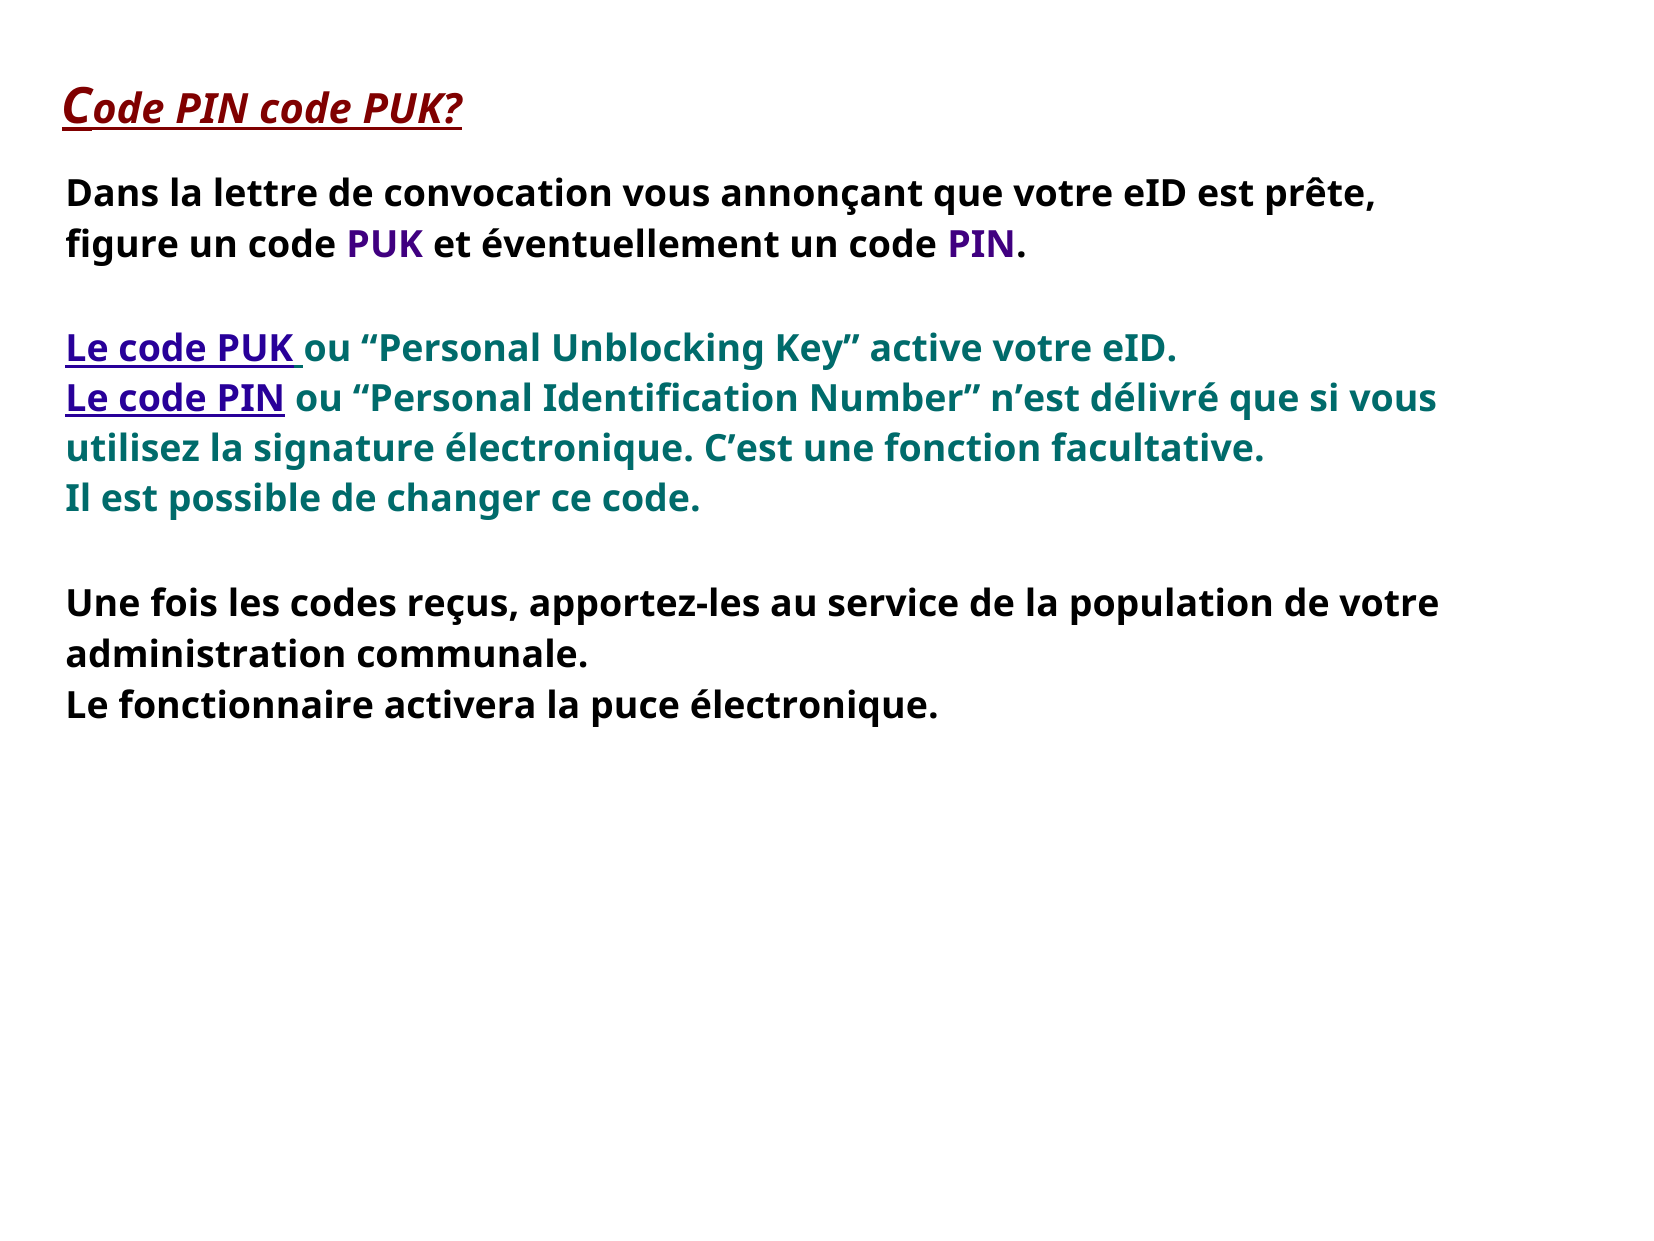

Code PIN code PUK?
Dans la lettre de convocation vous annonçant que votre eID est prête,
figure un code PUK et éventuellement un code PIN.
Le code PUK ou “Personal Unblocking Key” active votre eID.
Le code PIN ou “Personal Identification Number” n’est délivré que si vous
utilisez la signature électronique. C’est une fonction facultative.
Il est possible de changer ce code.
Une fois les codes reçus, apportez-les au service de la population de votre
administration communale.
Le fonctionnaire activera la puce électronique.